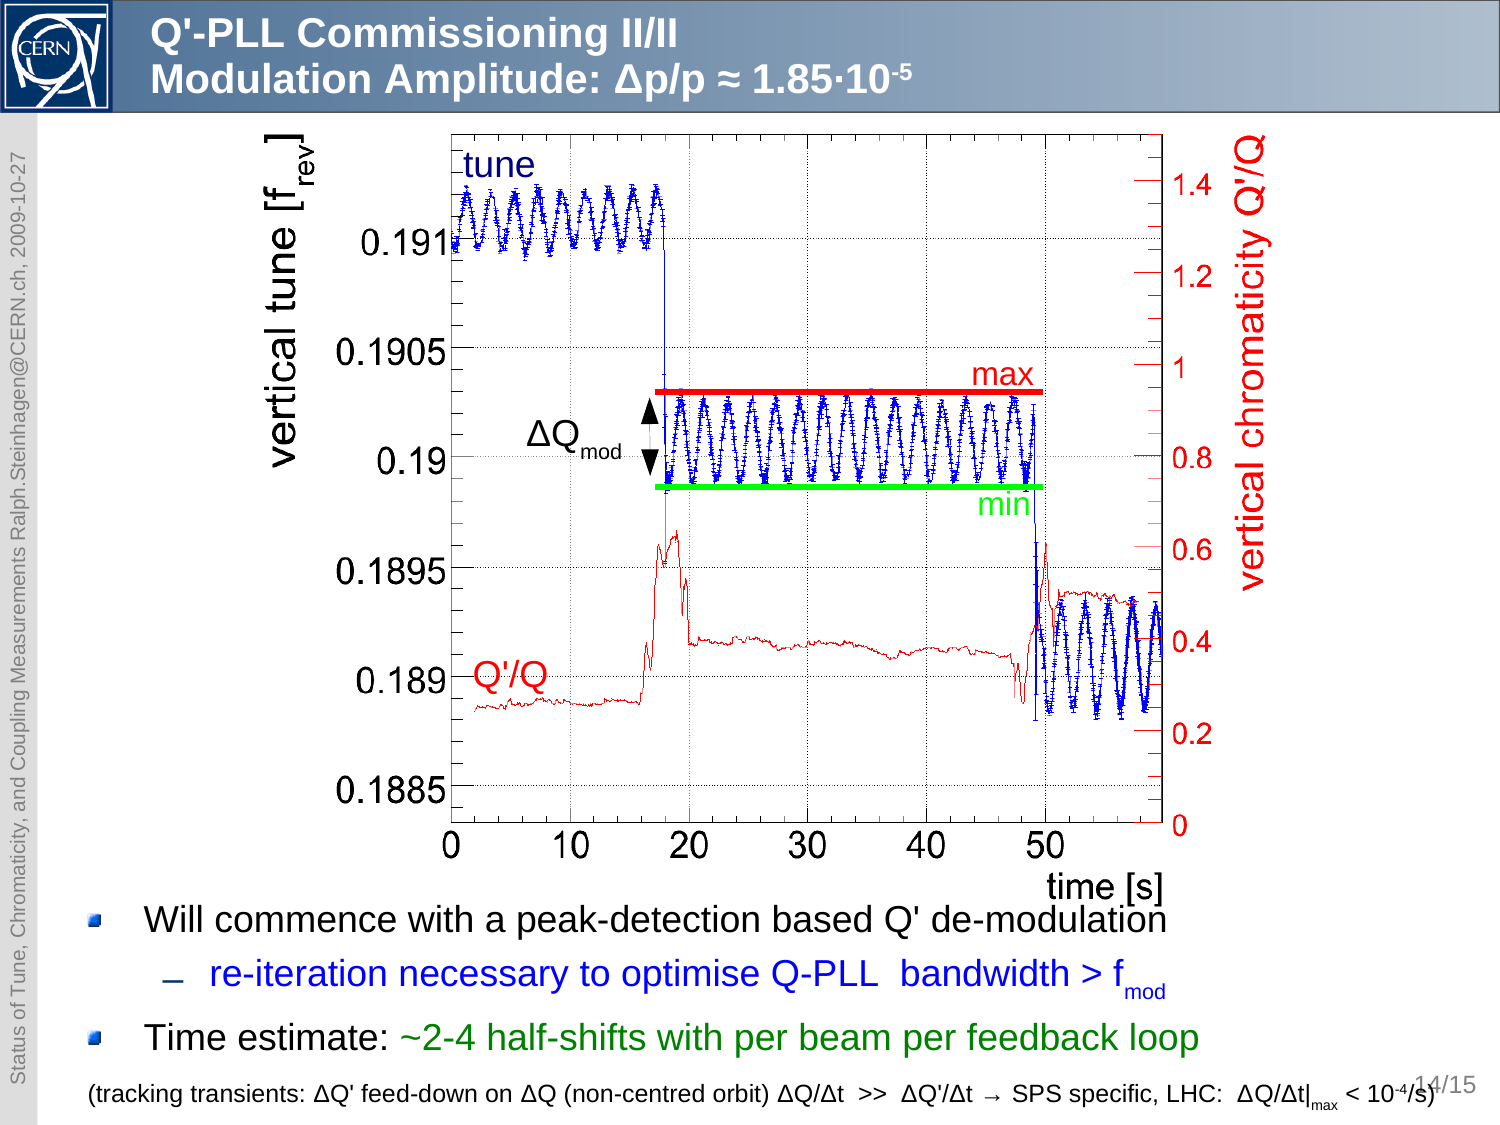

# Q'-PLL Commissioning II/II Modulation Amplitude: Δp/p ≈ 1.85∙10-5
tune
max
ΔQmod
min
Q'/Q
Will commence with a peak-detection based Q' de-modulation
re-iteration necessary to optimise Q-PLL bandwidth > fmod
Time estimate: ~2-4 half-shifts with per beam per feedback loop
(tracking transients: ΔQ' feed-down on ΔQ (non-centred orbit) ΔQ/Δt >> ΔQ'/Δt → SPS specific, LHC: ΔQ/Δt|max < 10-4/s)